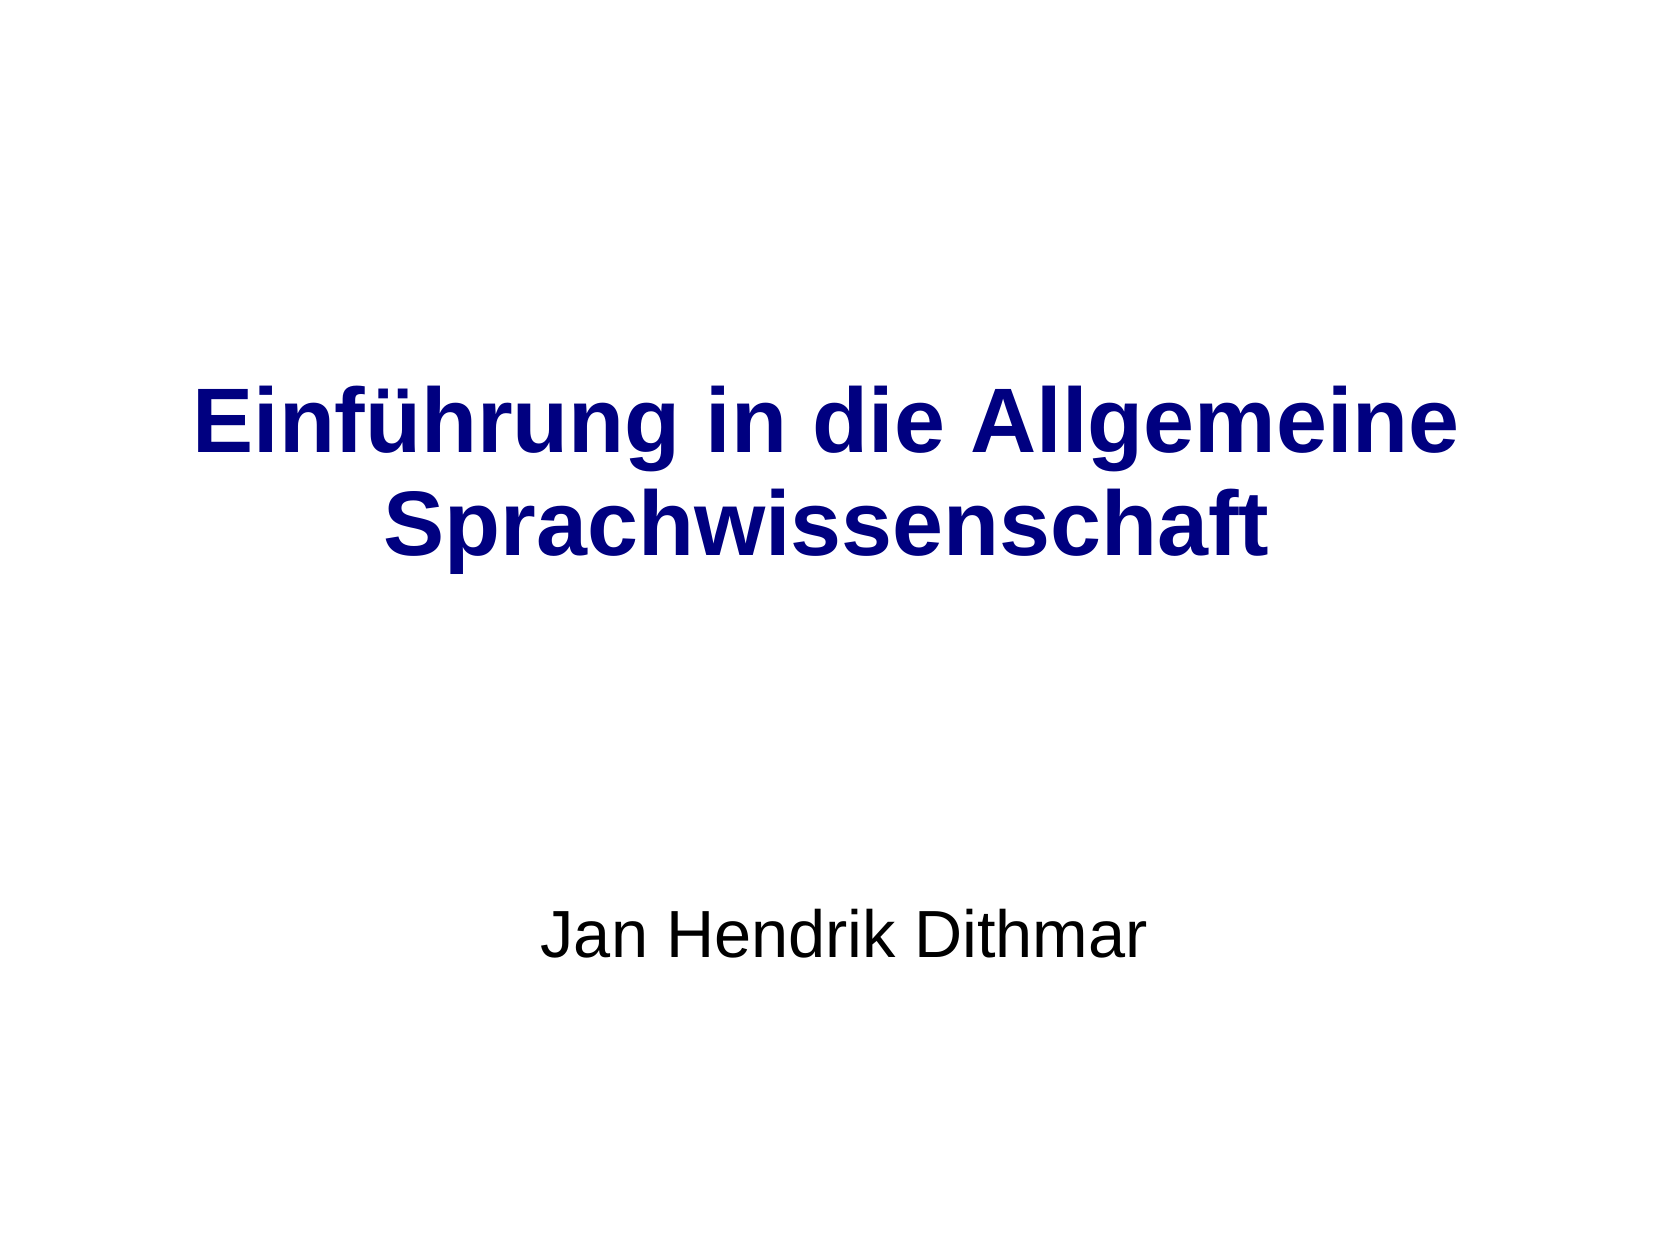

# Einführung in die Allgemeine Sprachwissenschaft
Jan Hendrik Dithmar